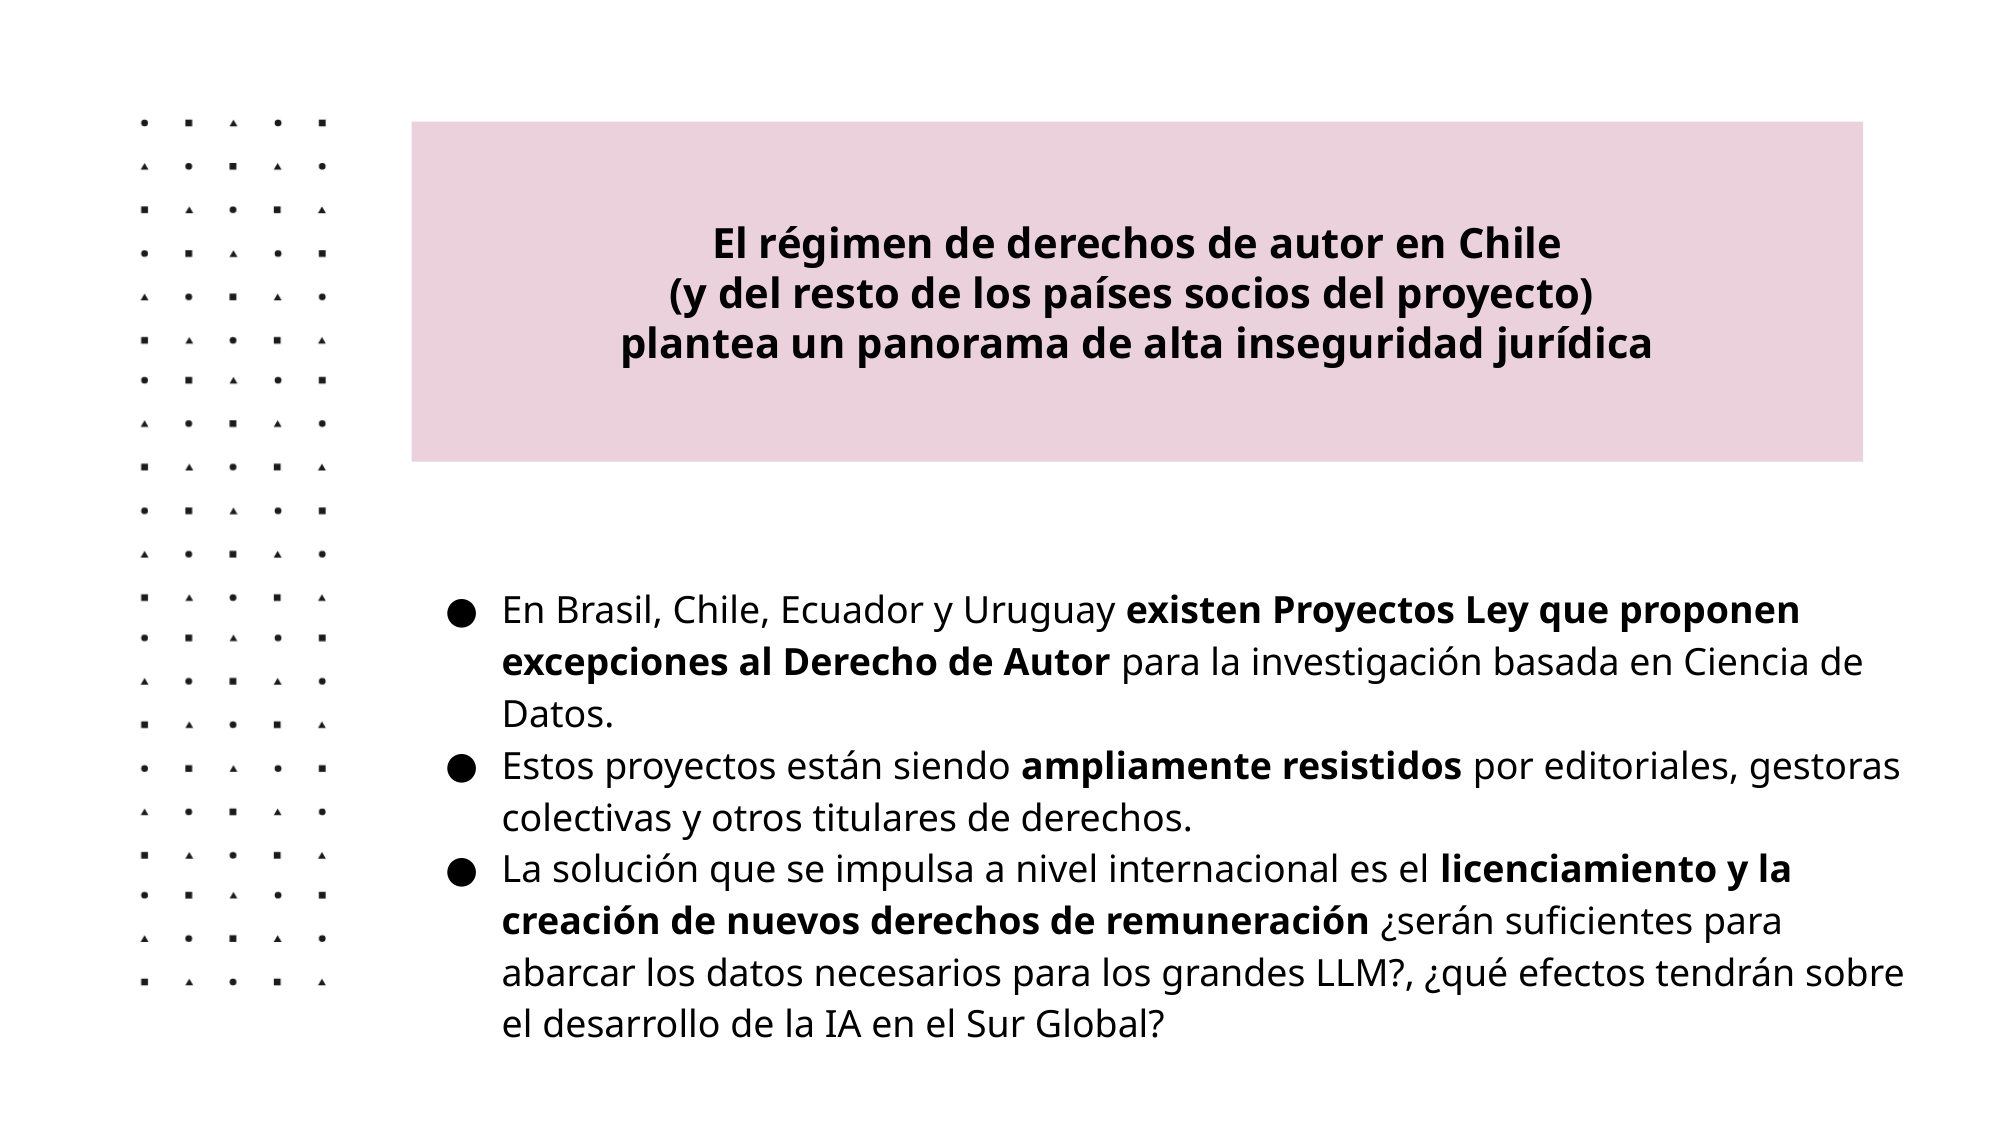

El régimen de derechos de autor en Chile
(y del resto de los países socios del proyecto)
plantea un panorama de alta inseguridad jurídica
En Brasil, Chile, Ecuador y Uruguay existen Proyectos Ley que proponen excepciones al Derecho de Autor para la investigación basada en Ciencia de Datos.
Estos proyectos están siendo ampliamente resistidos por editoriales, gestoras colectivas y otros titulares de derechos.
La solución que se impulsa a nivel internacional es el licenciamiento y la creación de nuevos derechos de remuneración ¿serán suficientes para abarcar los datos necesarios para los grandes LLM?, ¿qué efectos tendrán sobre el desarrollo de la IA en el Sur Global?